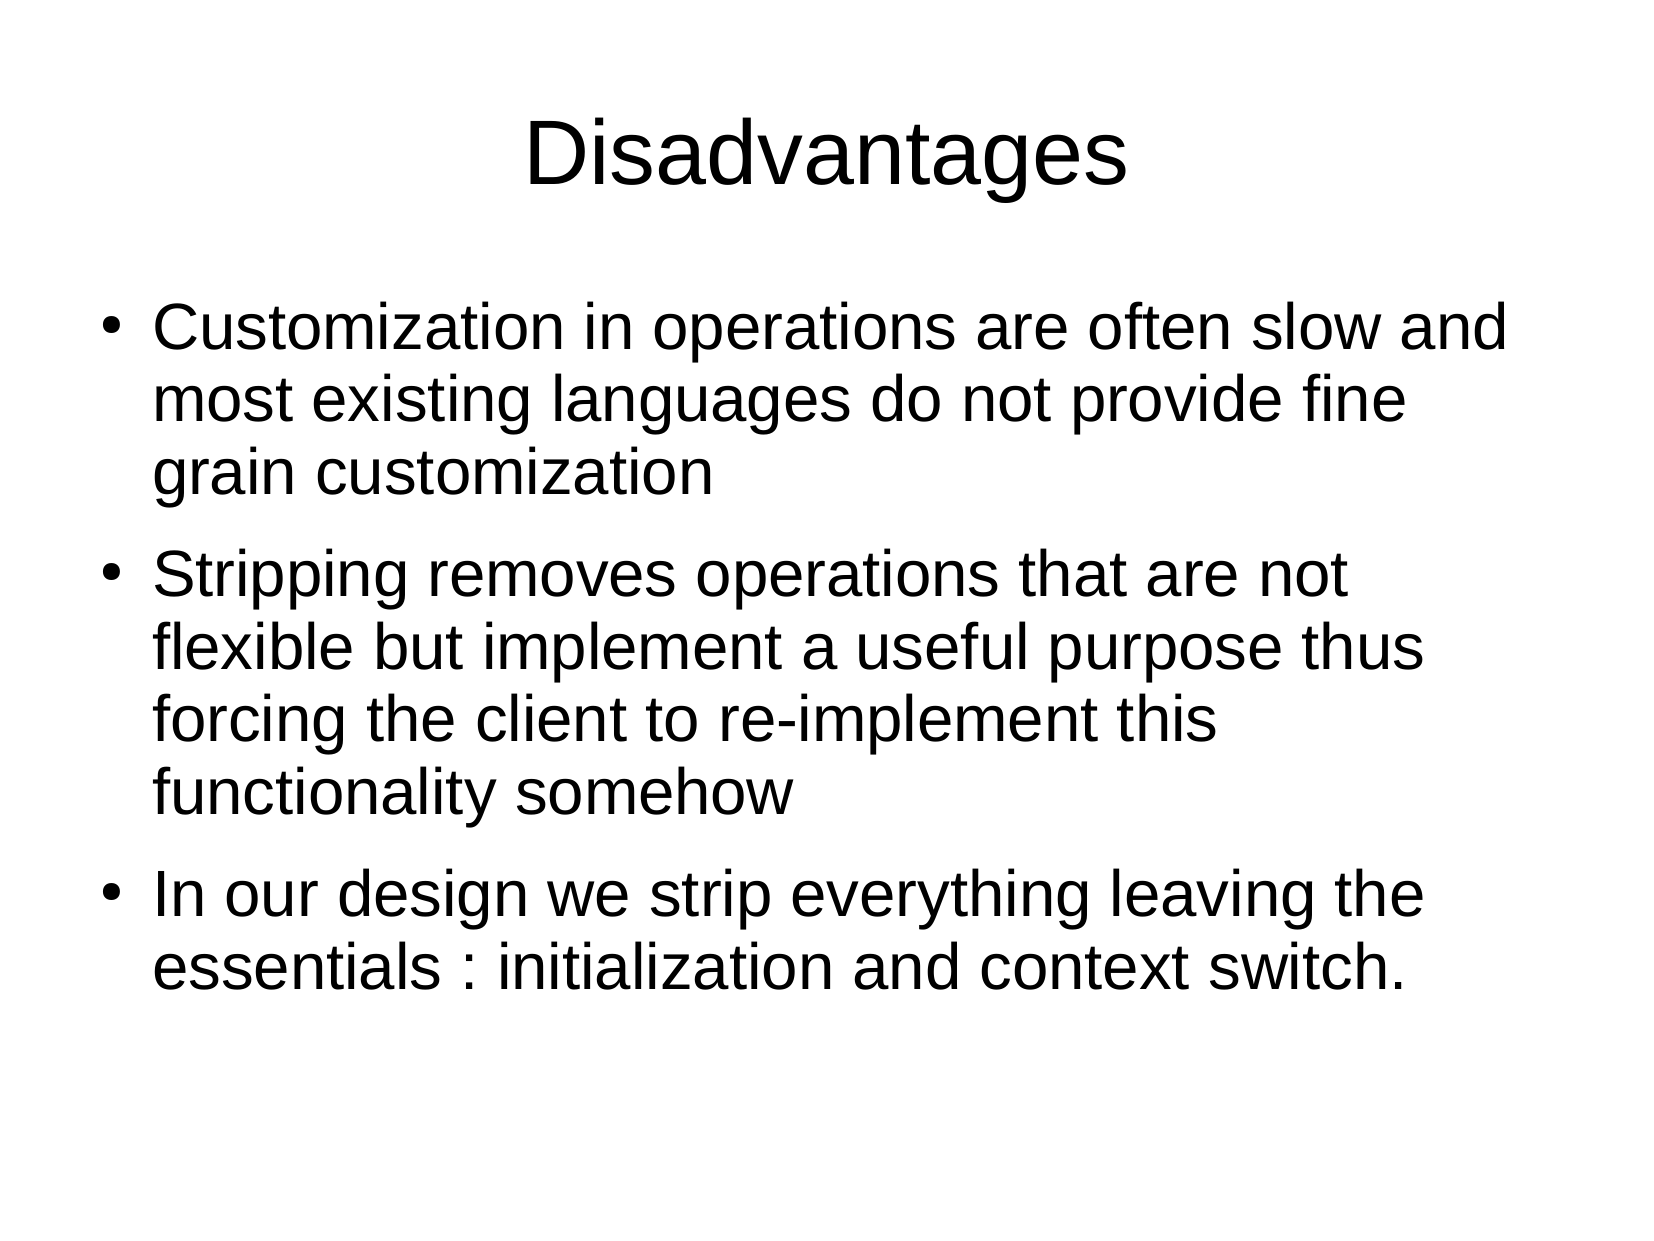

# Disadvantages
Customization in operations are often slow and most existing languages do not provide fine grain customization
Stripping removes operations that are not flexible but implement a useful purpose thus forcing the client to re-implement this functionality somehow
In our design we strip everything leaving the essentials : initialization and context switch.